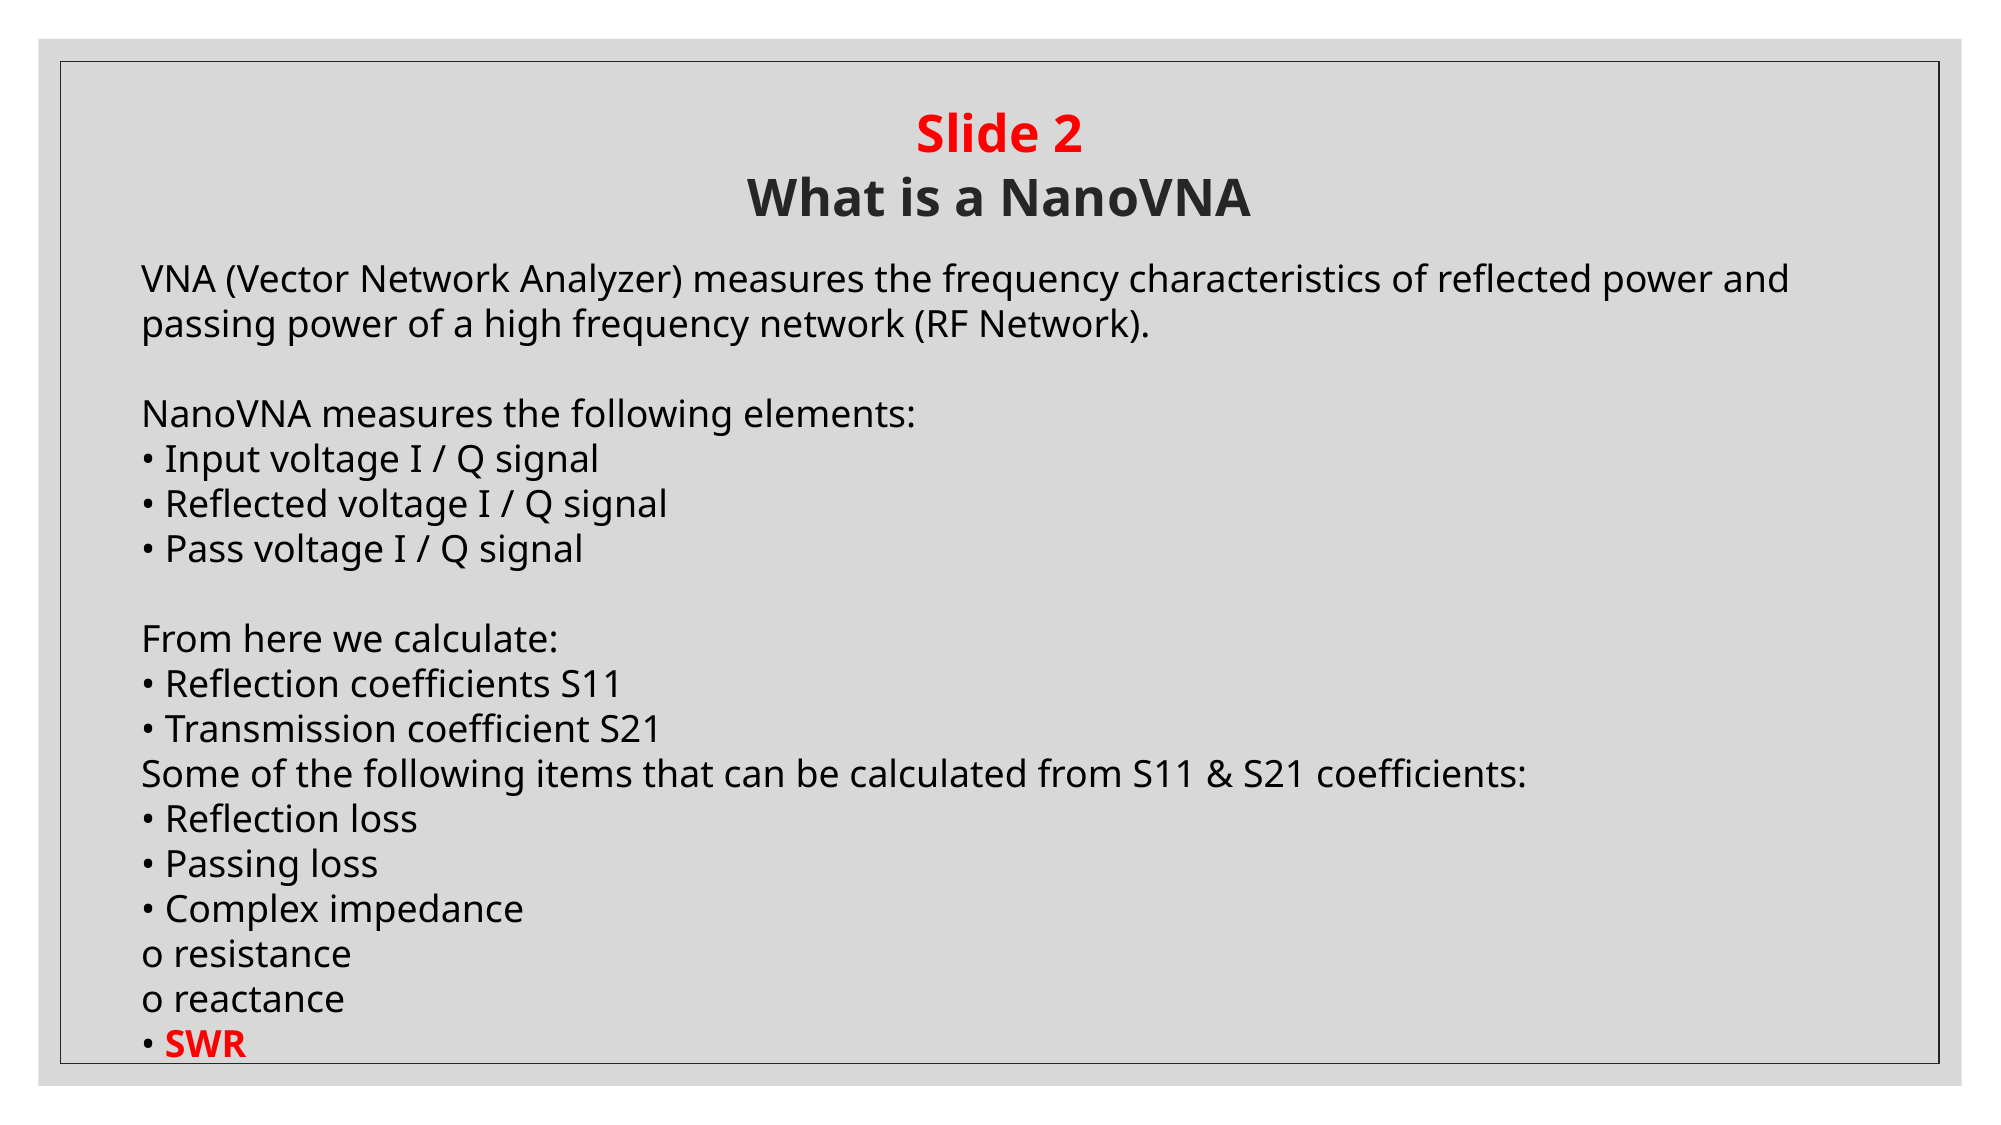

# Slide 2 What is a NanoVNA
VNA (Vector Network Analyzer) measures the frequency characteristics of reflected power and passing power of a high frequency network (RF Network).
NanoVNA measures the following elements:
• Input voltage I / Q signal
• Reflected voltage I / Q signal
• Pass voltage I / Q signal
From here we calculate:
• Reflection coefficients S11
• Transmission coefficient S21
Some of the following items that can be calculated from S11 & S21 coefficients:
• Reflection loss
• Passing loss
• Complex impedance
o resistance
o reactance
• SWR